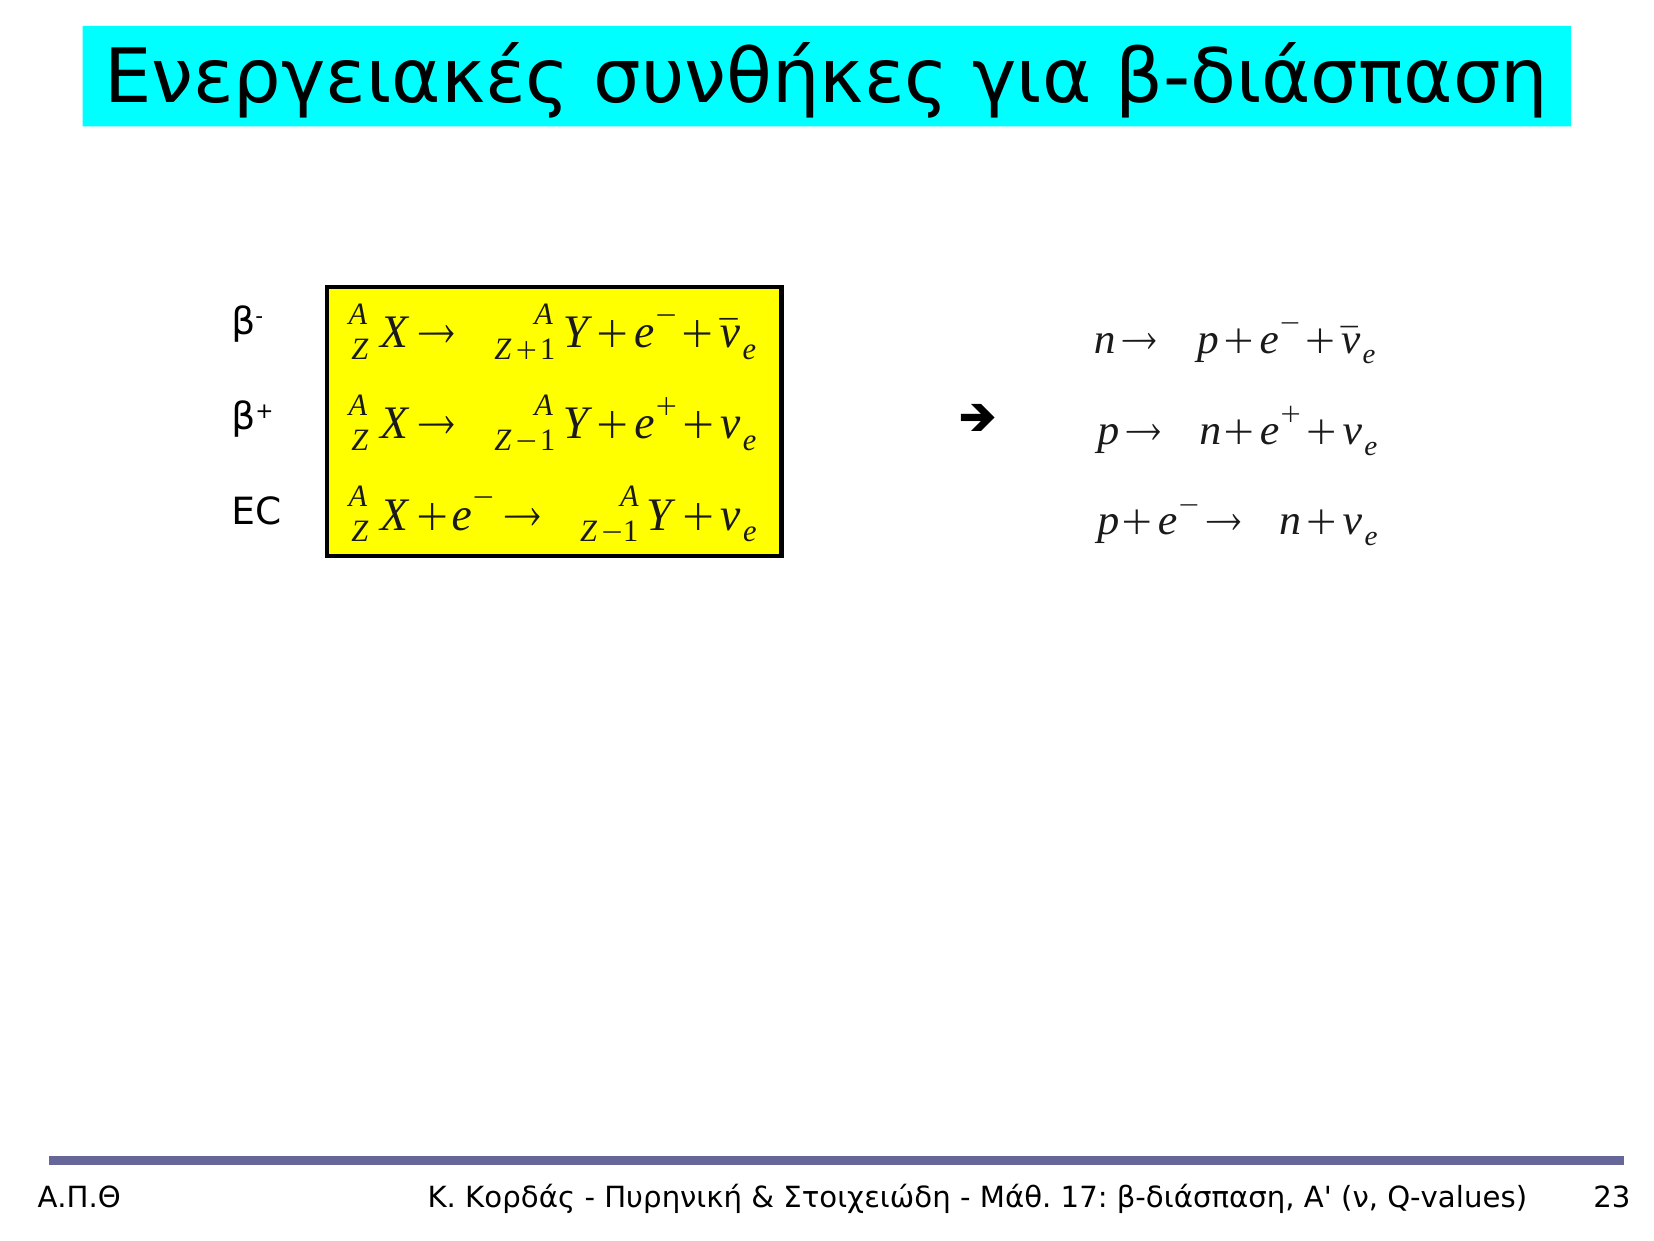

# Ενεργειακές συνθήκες για β-διάσπαση
β-
β+
EC

Α.Π.Θ
Κ. Κορδάς - Πυρηνική & Στοιχειώδη - Μάθ. 17: β-διάσπαση, A' (ν, Q-values)
23